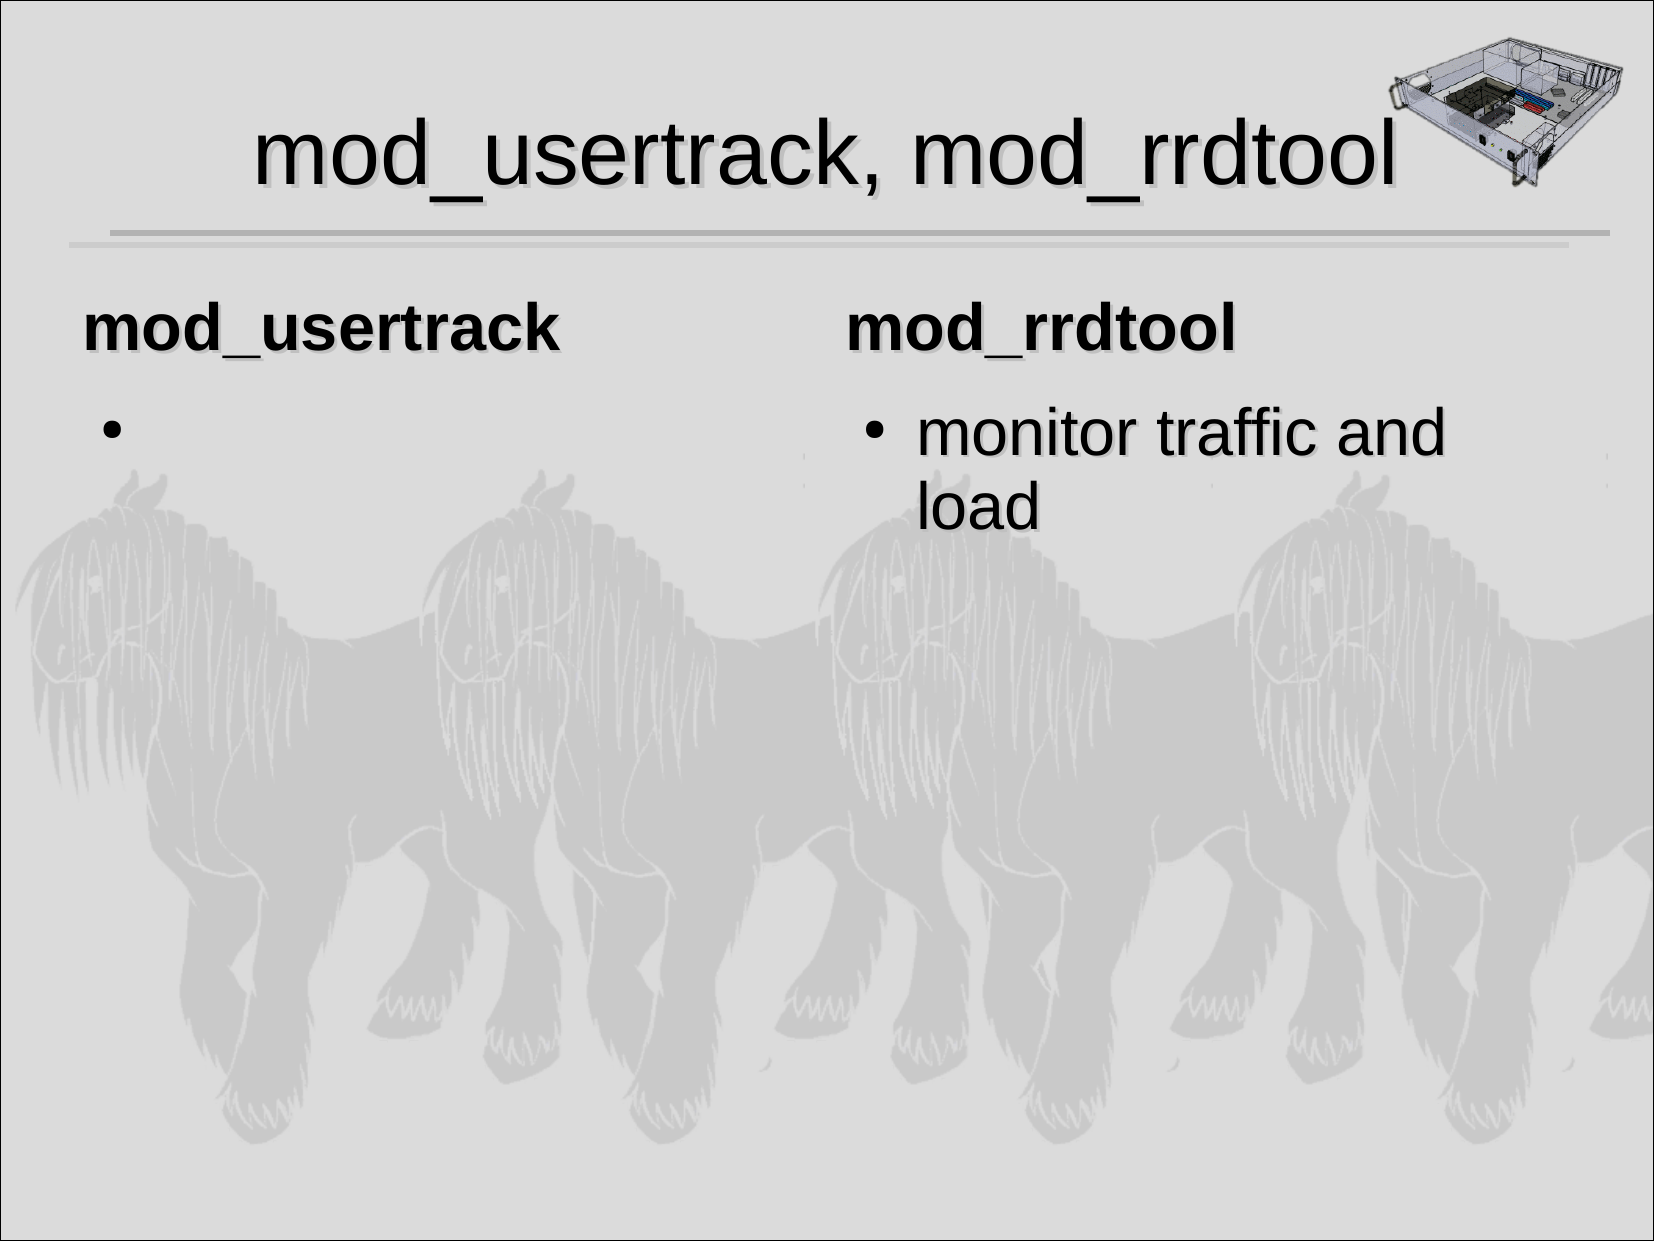

# mod_usertrack, mod_rrdtool
mod_usertrack
mod_rrdtool
monitor traffic and load